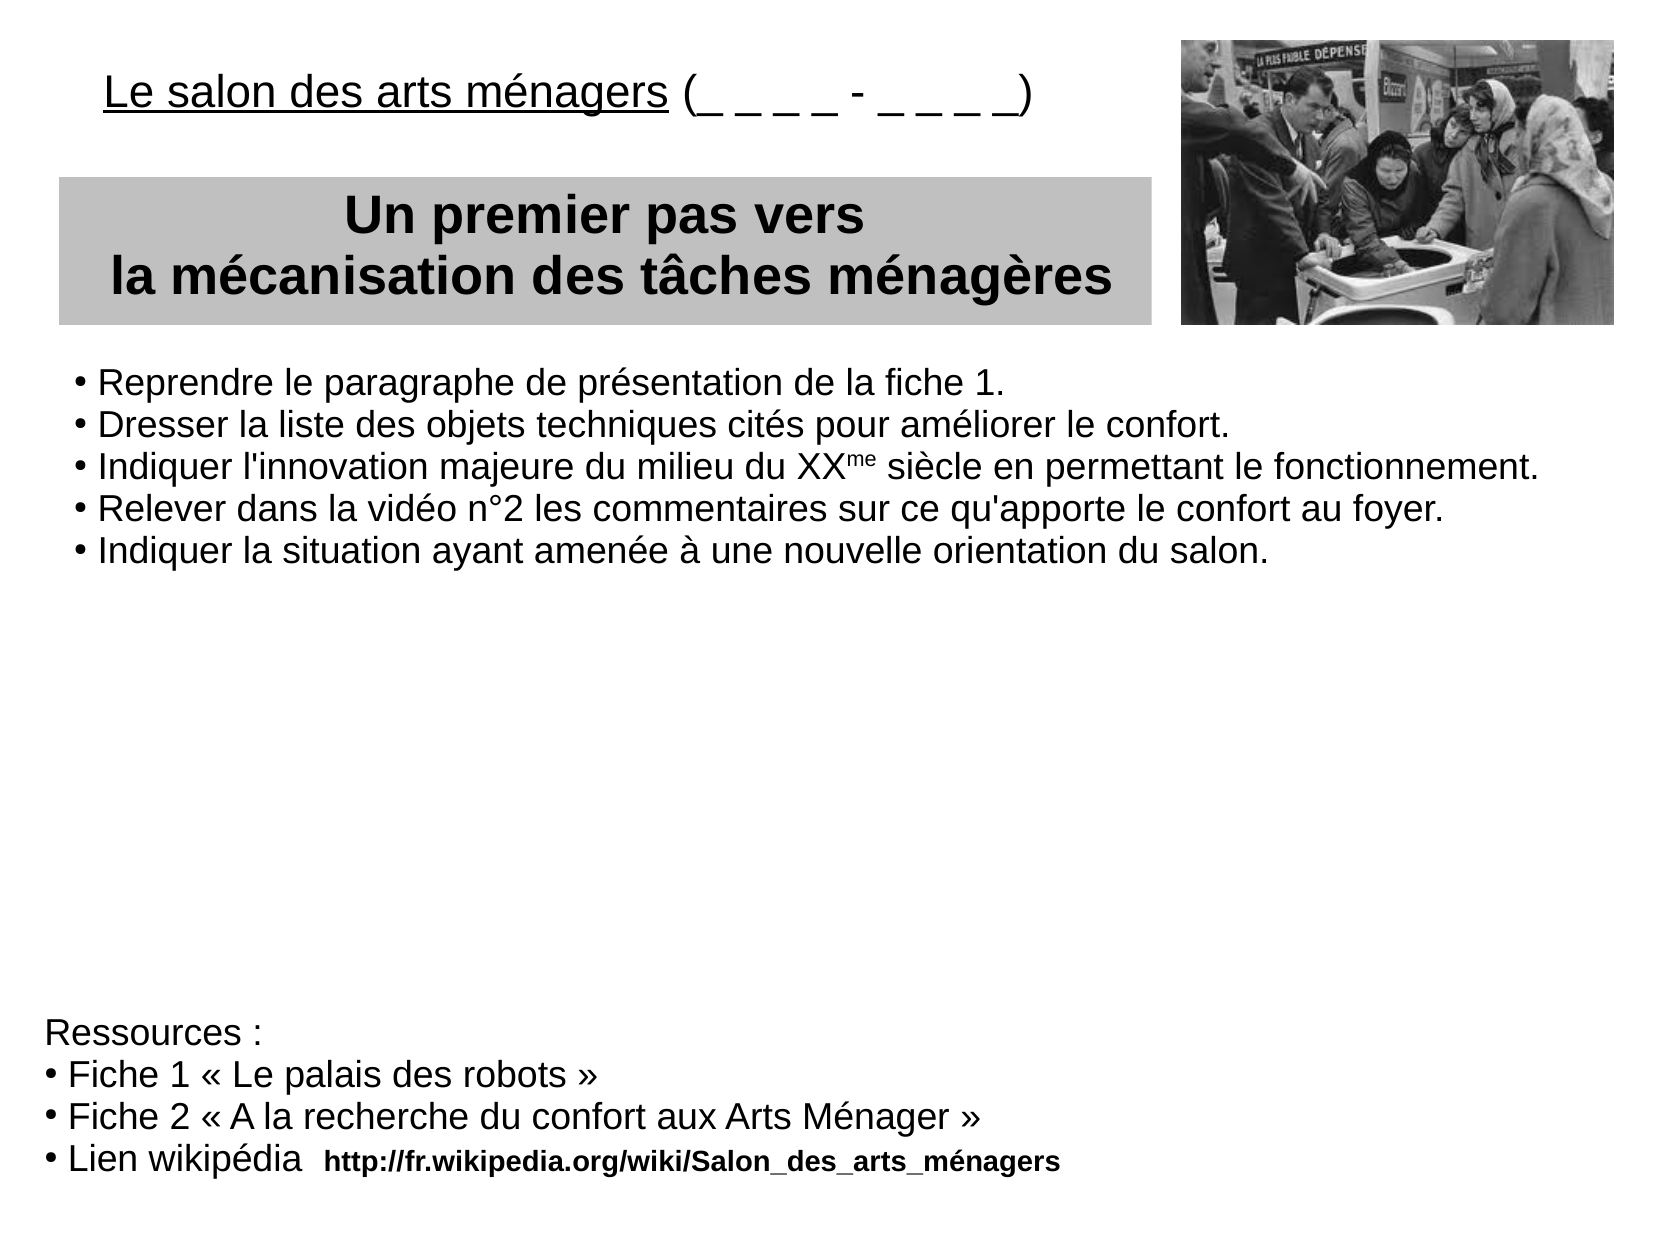

Le salon des arts ménagers (_ _ _ _ - _ _ _ _)
Un premier pas vers
 la mécanisation des tâches ménagères
 Reprendre le paragraphe de présentation de la fiche 1.
 Dresser la liste des objets techniques cités pour améliorer le confort.
 Indiquer l'innovation majeure du milieu du XXme siècle en permettant le fonctionnement.
 Relever dans la vidéo n°2 les commentaires sur ce qu'apporte le confort au foyer.
 Indiquer la situation ayant amenée à une nouvelle orientation du salon.
Ressources :
 Fiche 1 « Le palais des robots »
 Fiche 2 « A la recherche du confort aux Arts Ménager »
 Lien wikipédia http://fr.wikipedia.org/wiki/Salon_des_arts_ménagers